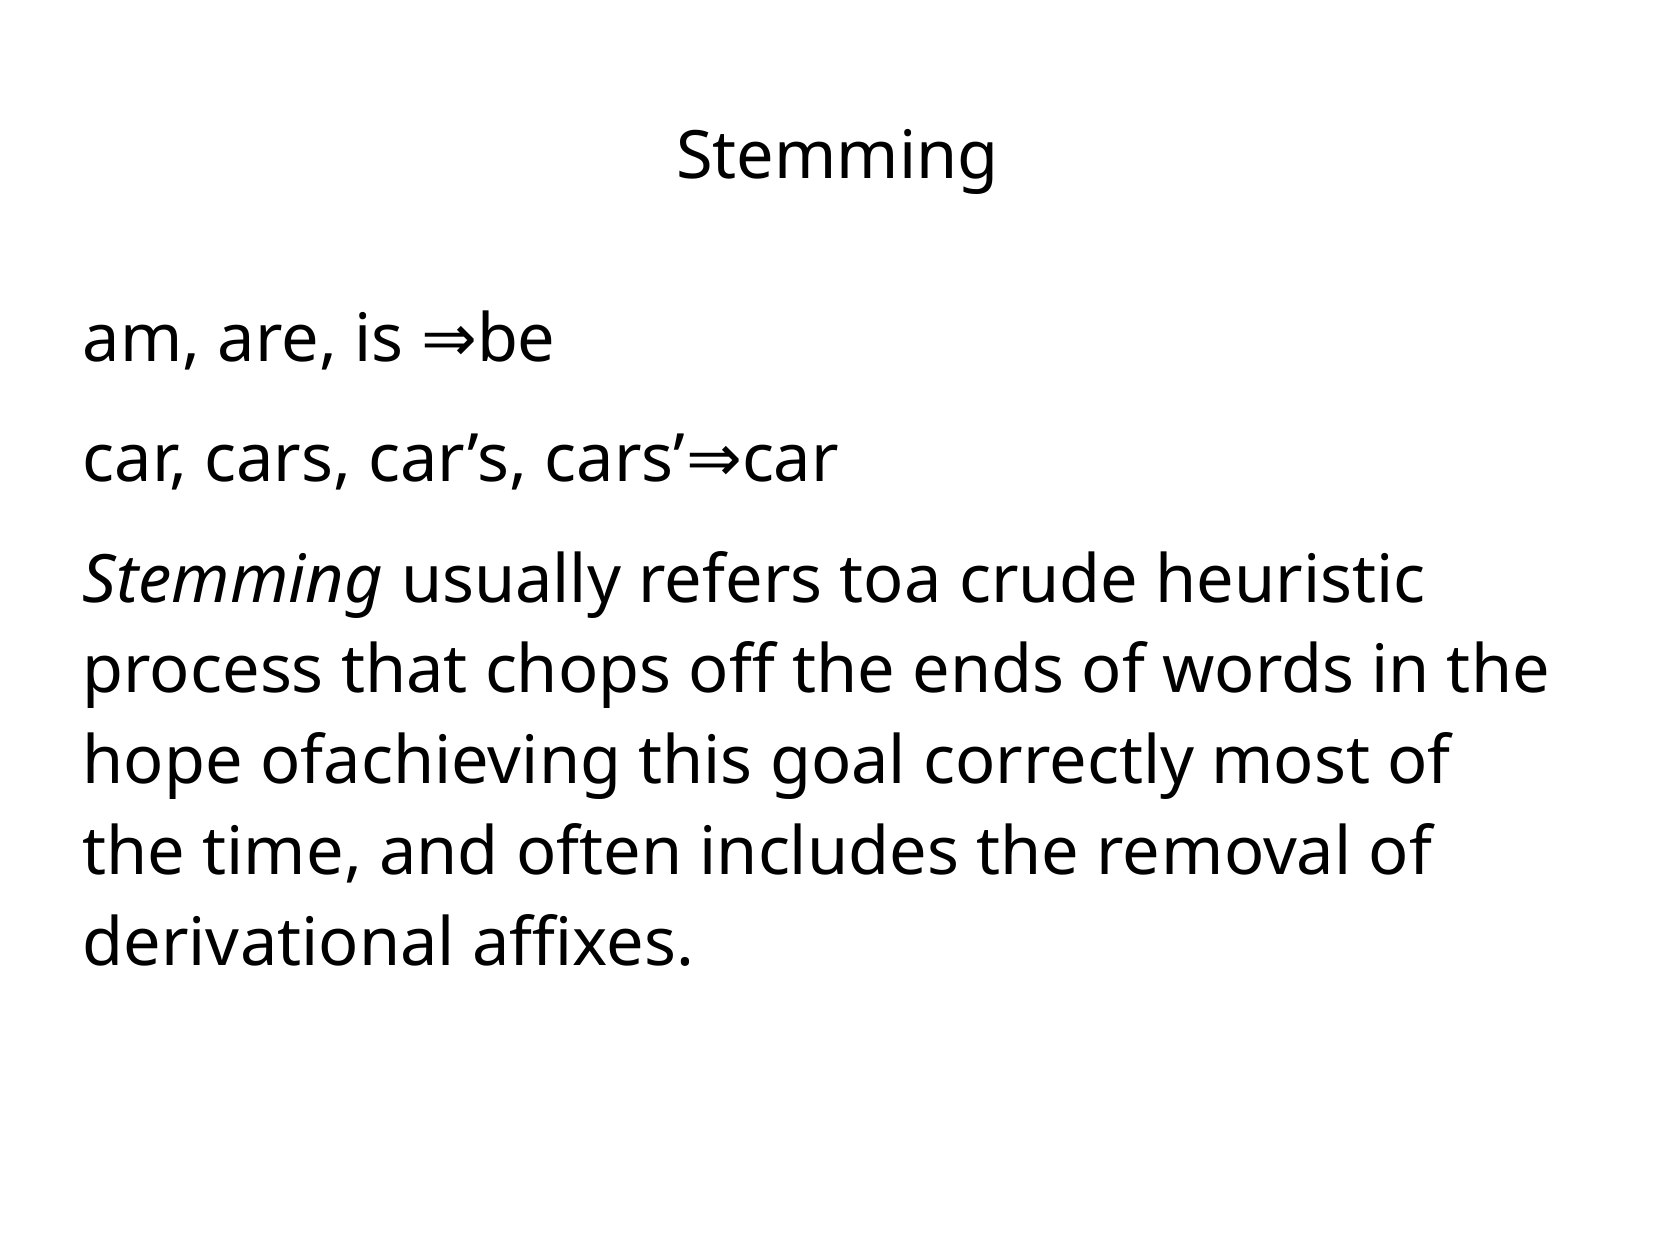

# Stemming
am, are, is ⇒be
car, cars, car’s, cars’⇒car
Stemming usually refers toa crude heuristic process that chops off the ends of words in the hope ofachieving this goal correctly most of the time, and often includes the removal of derivational affixes.